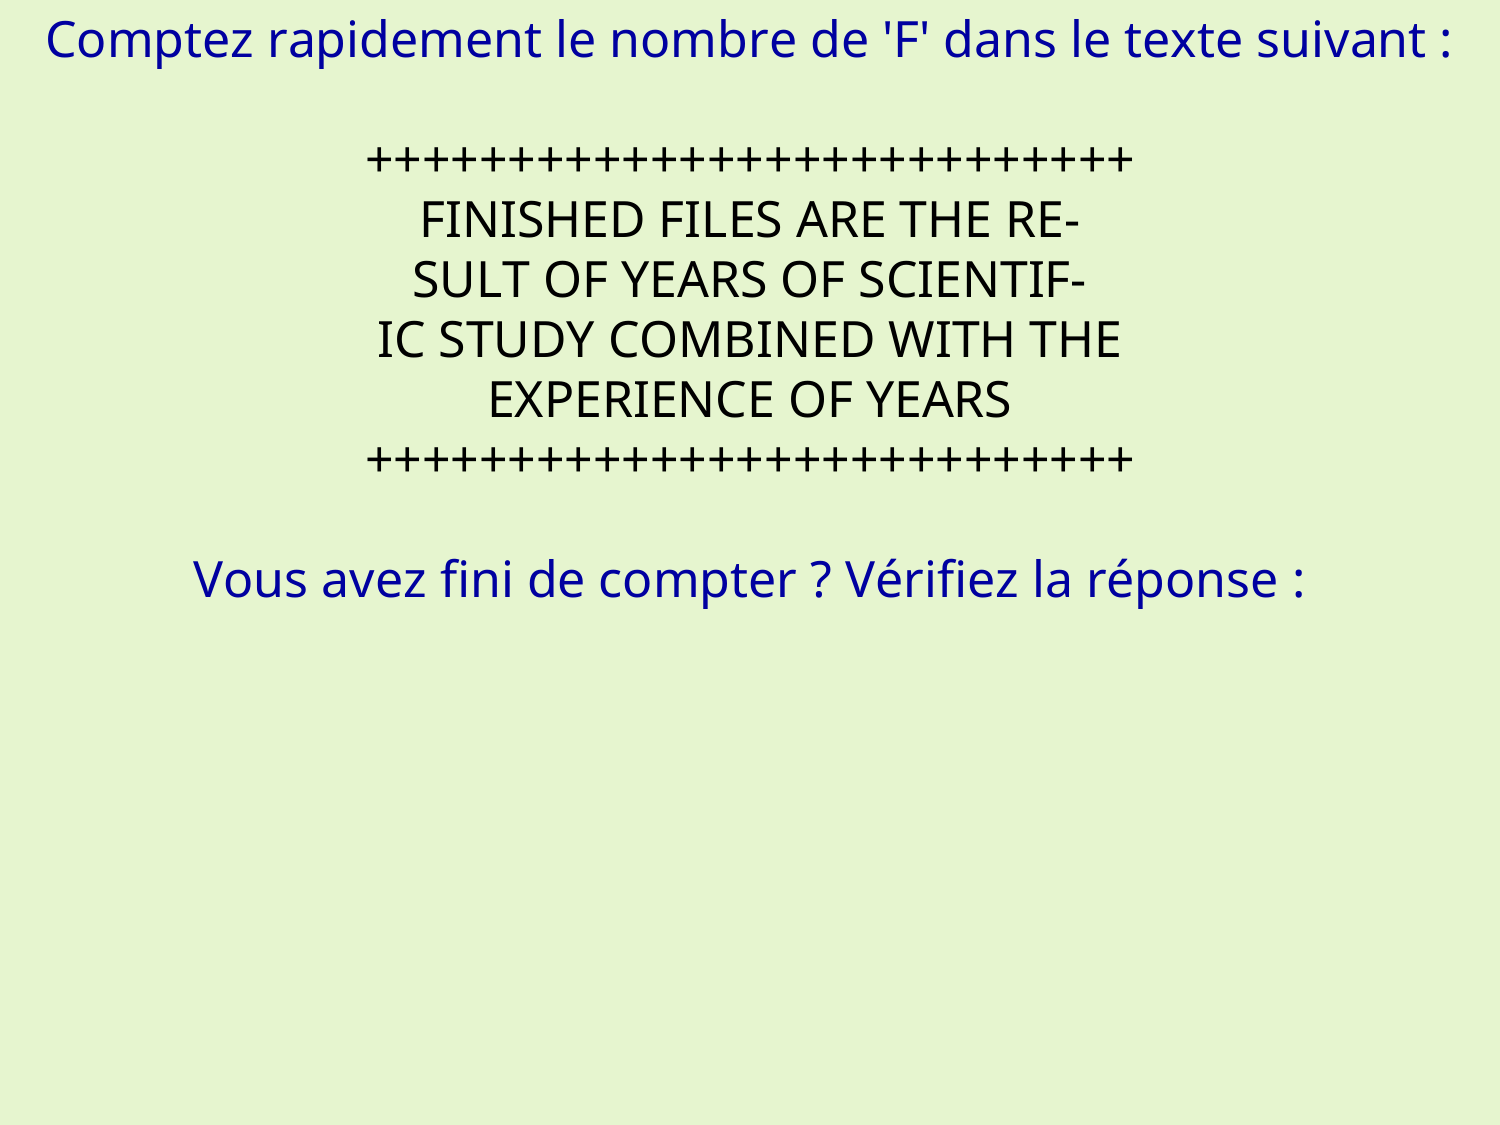

| Comptez rapidement le nombre de 'F' dans le texte suivant : +++++++++++++++++++++++++++ FINISHED FILES ARE THE RE- SULT OF YEARS OF SCIENTIF- IC STUDY COMBINED WITH THE EXPERIENCE OF YEARS +++++++++++++++++++++++++++ Vous avez fini de compter ? Vérifiez la réponse : |
| --- |
| |